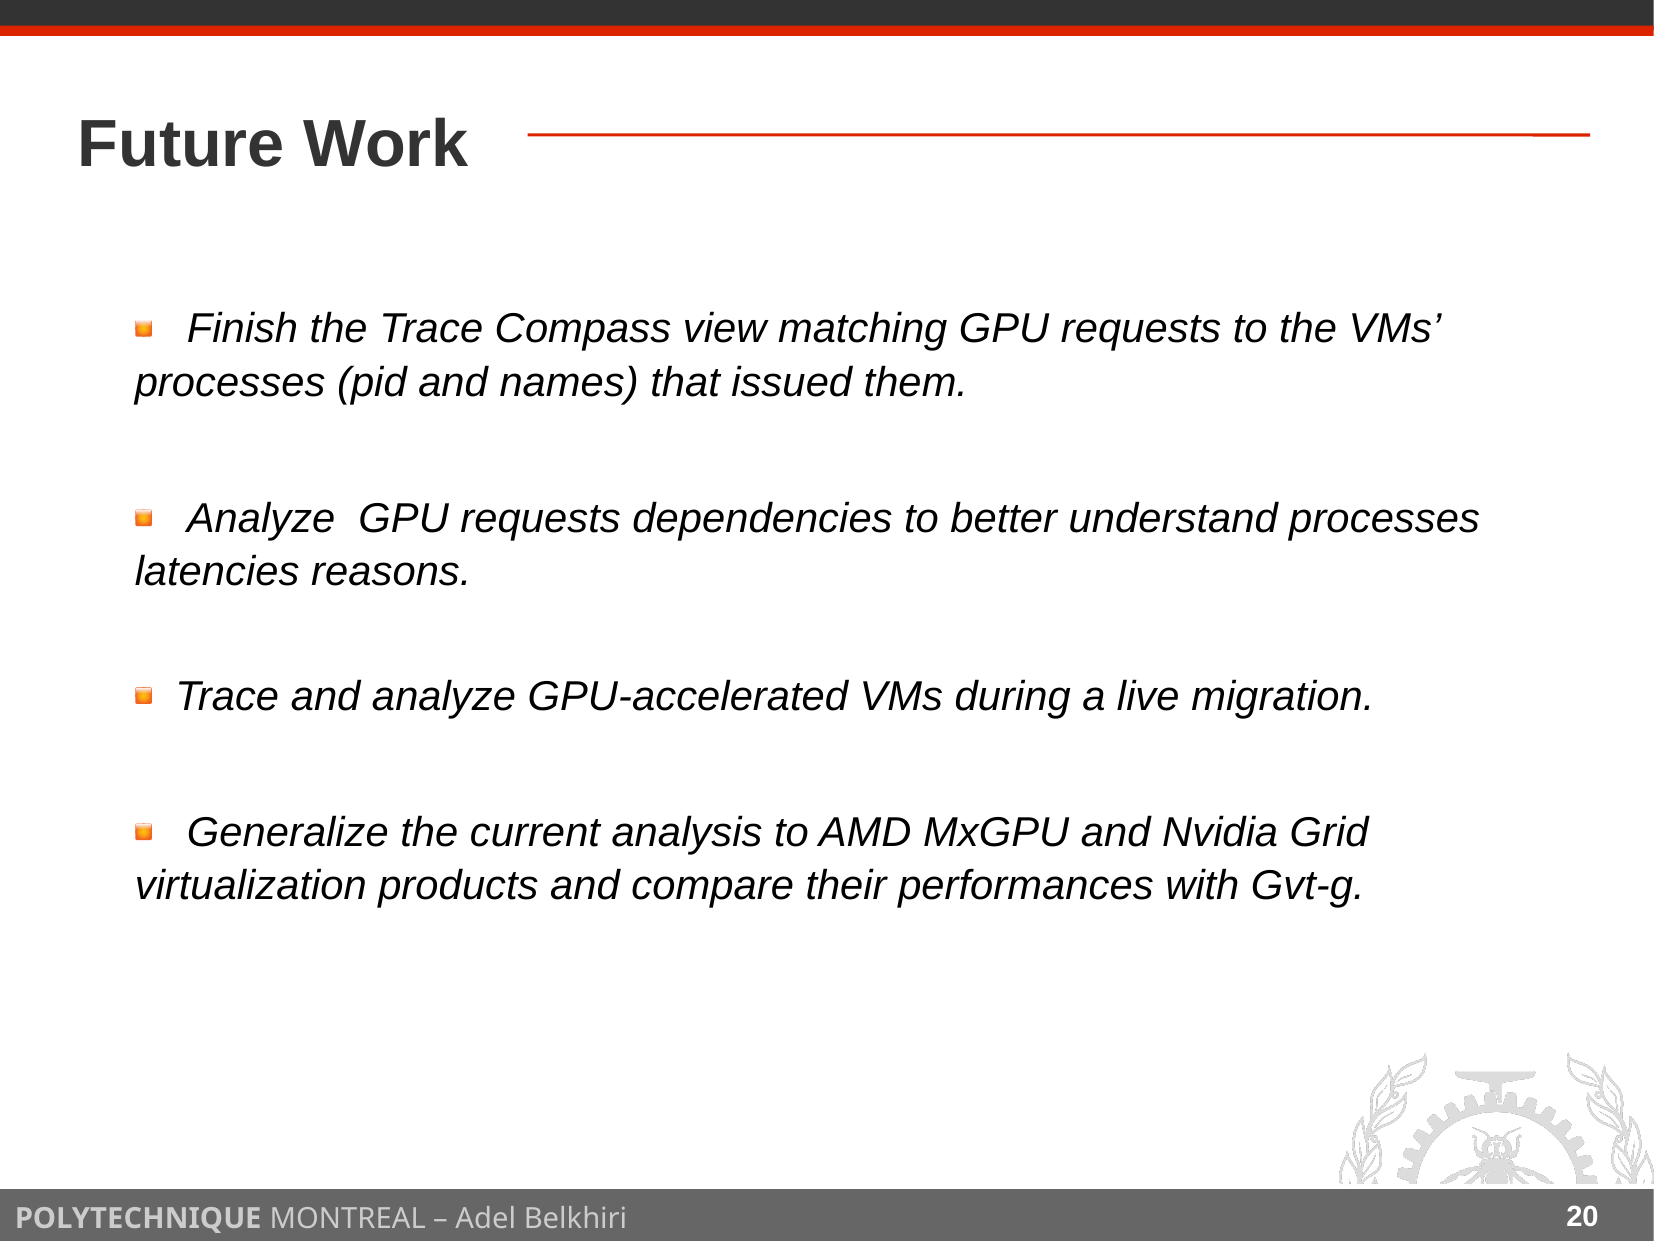

Future Work
 Finish the Trace Compass view matching GPU requests to the VMs’ processes (pid and names) that issued them.
 Analyze GPU requests dependencies to better understand processes latencies reasons.
 Trace and analyze GPU-accelerated VMs during a live migration.
 Generalize the current analysis to AMD MxGPU and Nvidia Grid virtualization products and compare their performances with Gvt-g.
POLYTECHNIQUE MONTREAL – Adel Belkhiri
20